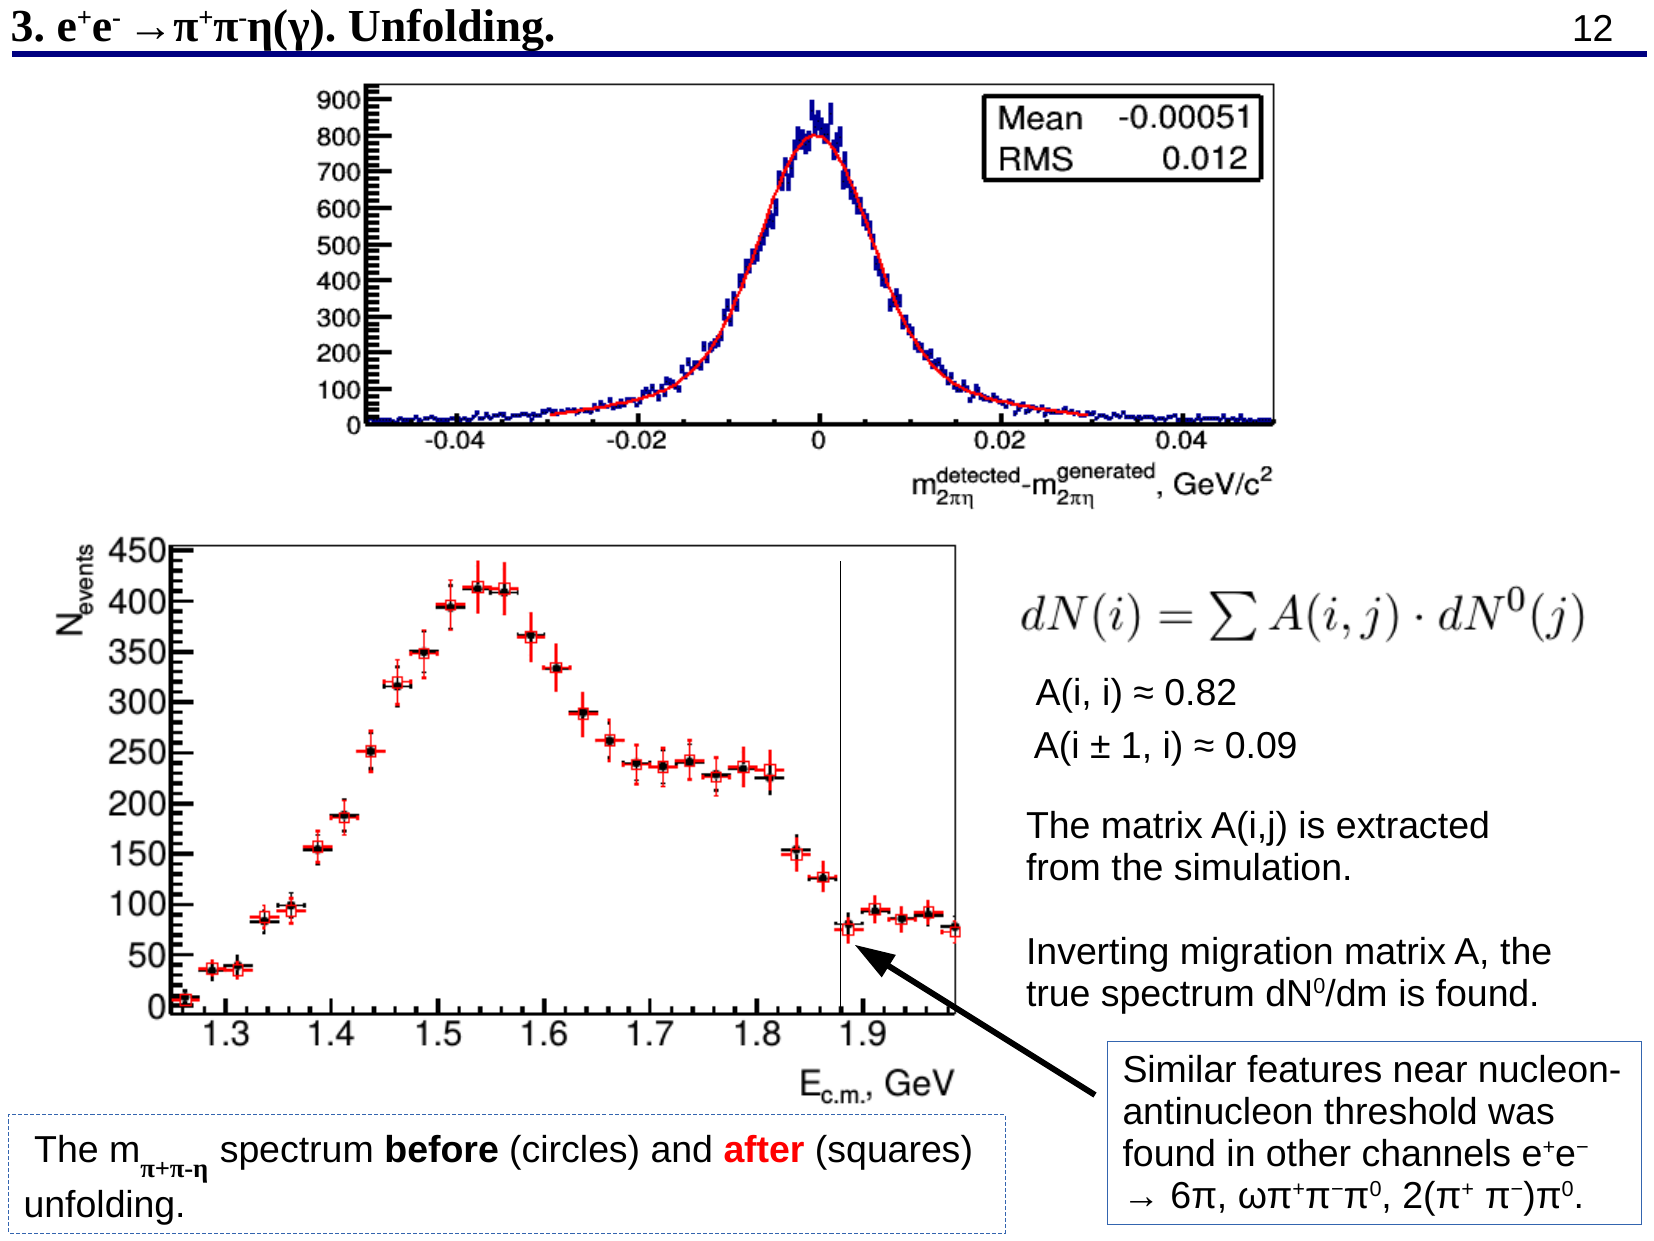

12
3. e+e- →π+π-η(γ). Unfolding.
 A(i, i) ≈ 0.82
 A(i ± 1, i) ≈ 0.09
The matrix A(i,j) is extracted from the simulation.
Inverting migration matrix A, the true spectrum dN0/dm is found.
Similar features near nucleon-antinucleon threshold was found in other channels e+e− → 6π, ωπ+π−π0, 2(π+ π−)π0.
 The mπ+π-η spectrum before (circles) and after (squares) unfolding.